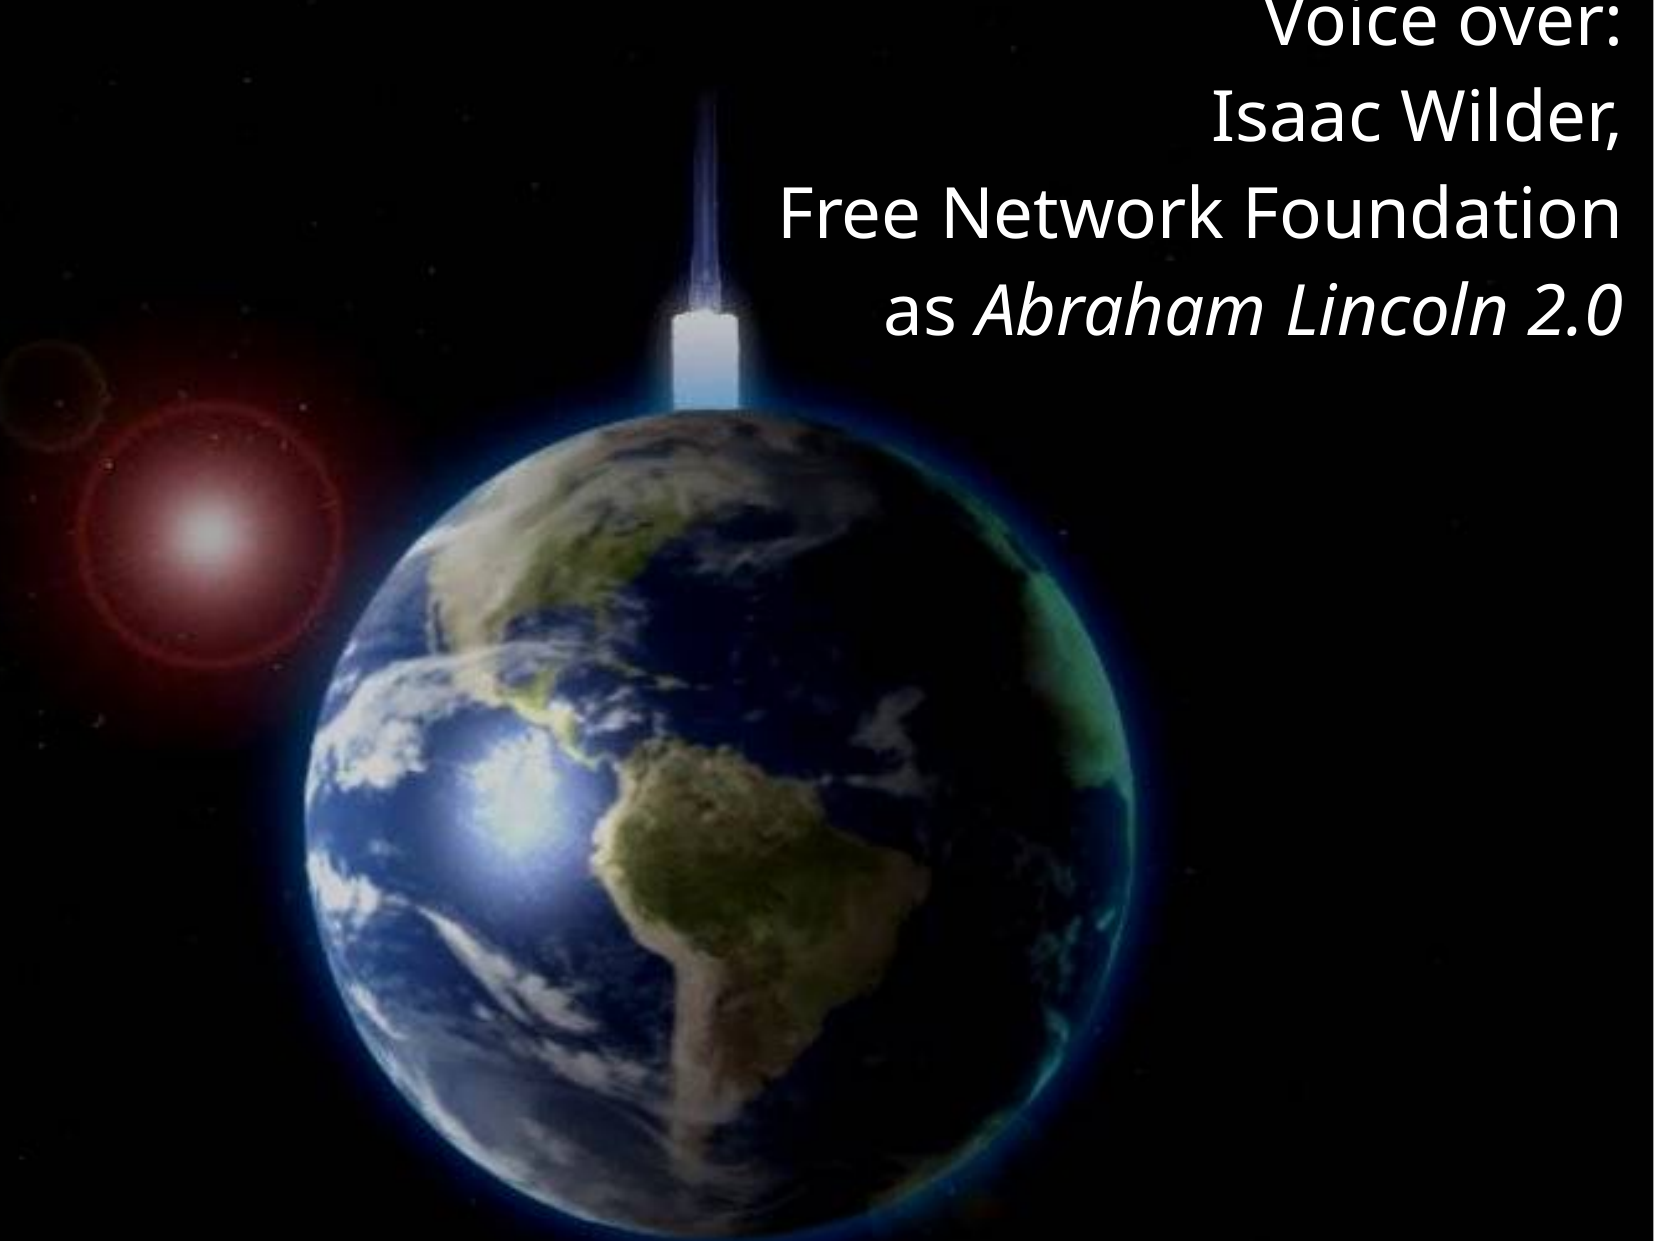

# Voice over: Isaac Wilder, Free Network Foundation as Abraham Lincoln 2.0